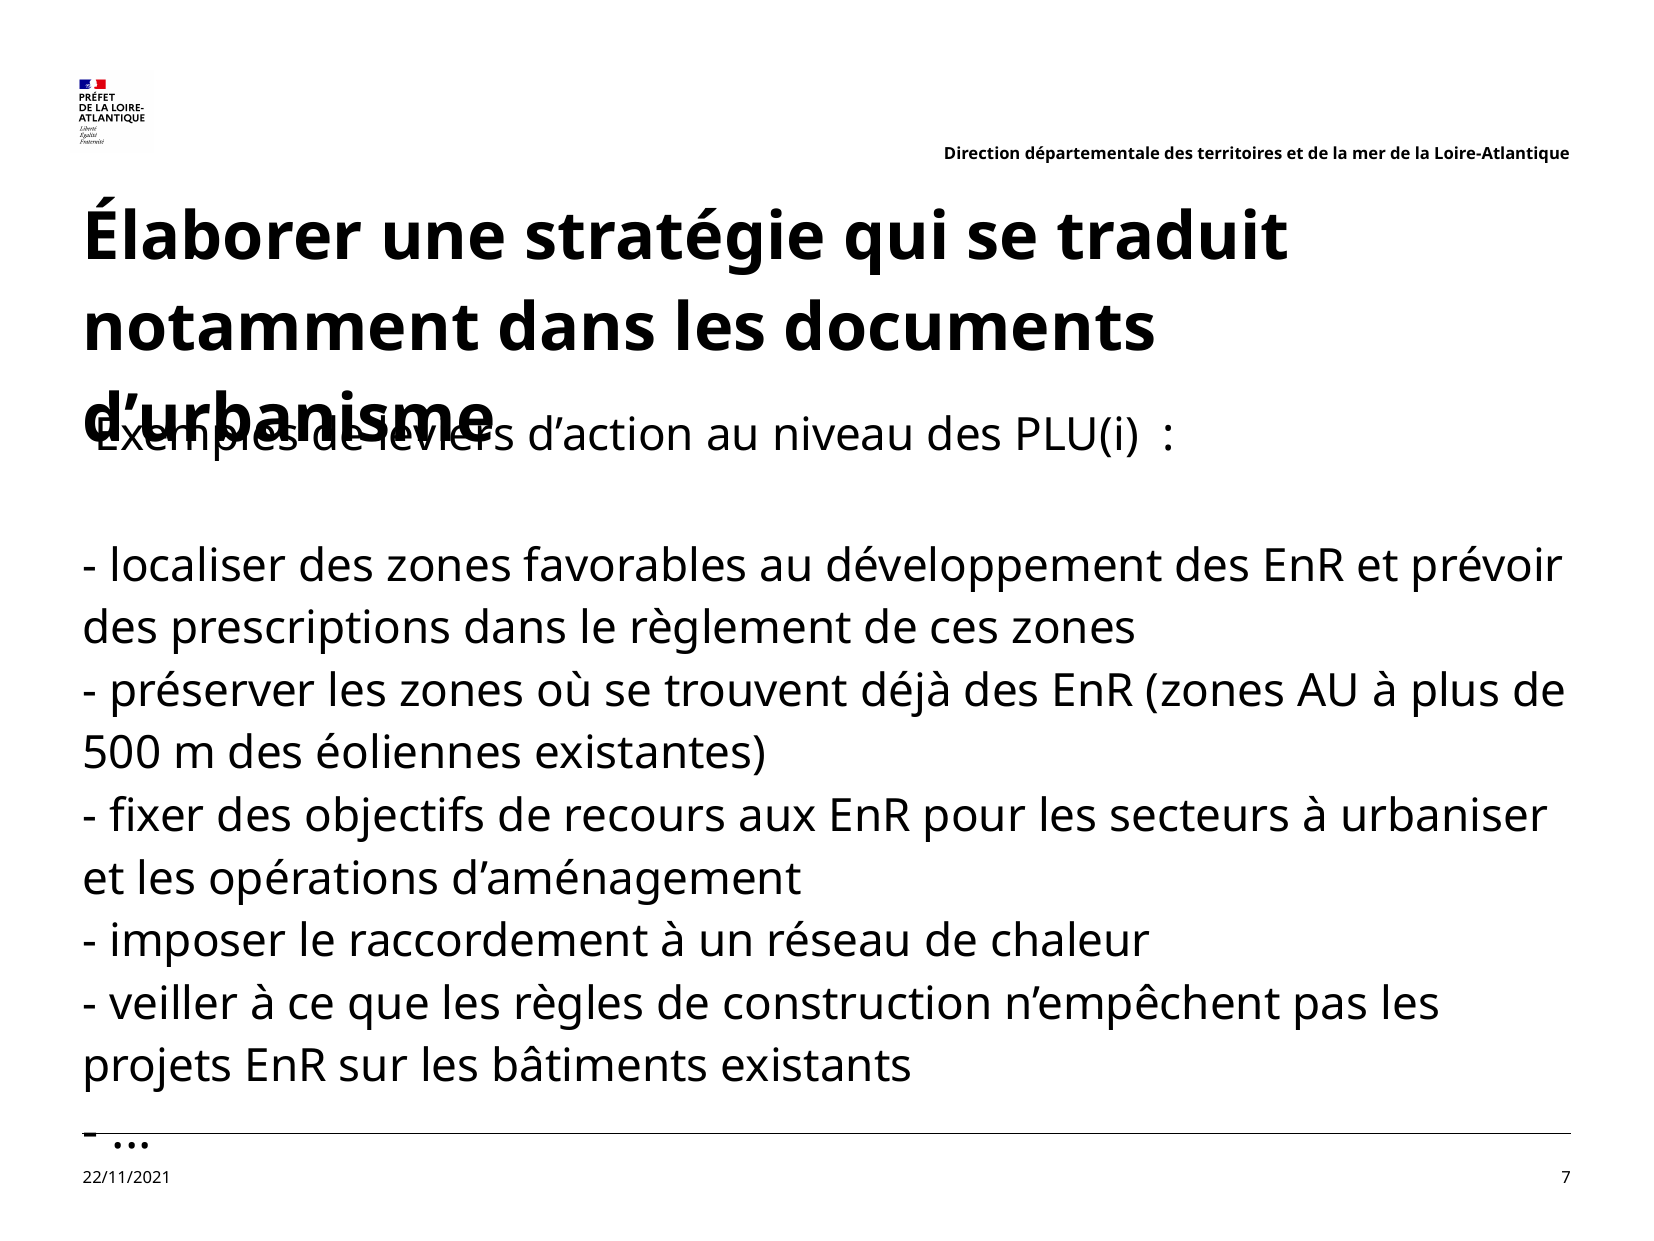

# Élaborer une stratégie qui se traduit notamment dans les documents d’urbanisme
 Exemples de leviers d’action au niveau des PLU(i) :
- localiser des zones favorables au développement des EnR et prévoir des prescriptions dans le règlement de ces zones
- préserver les zones où se trouvent déjà des EnR (zones AU à plus de 500 m des éoliennes existantes)
- fixer des objectifs de recours aux EnR pour les secteurs à urbaniser et les opérations d’aménagement
- imposer le raccordement à un réseau de chaleur
- veiller à ce que les règles de construction n’empêchent pas les projets EnR sur les bâtiments existants
- ...